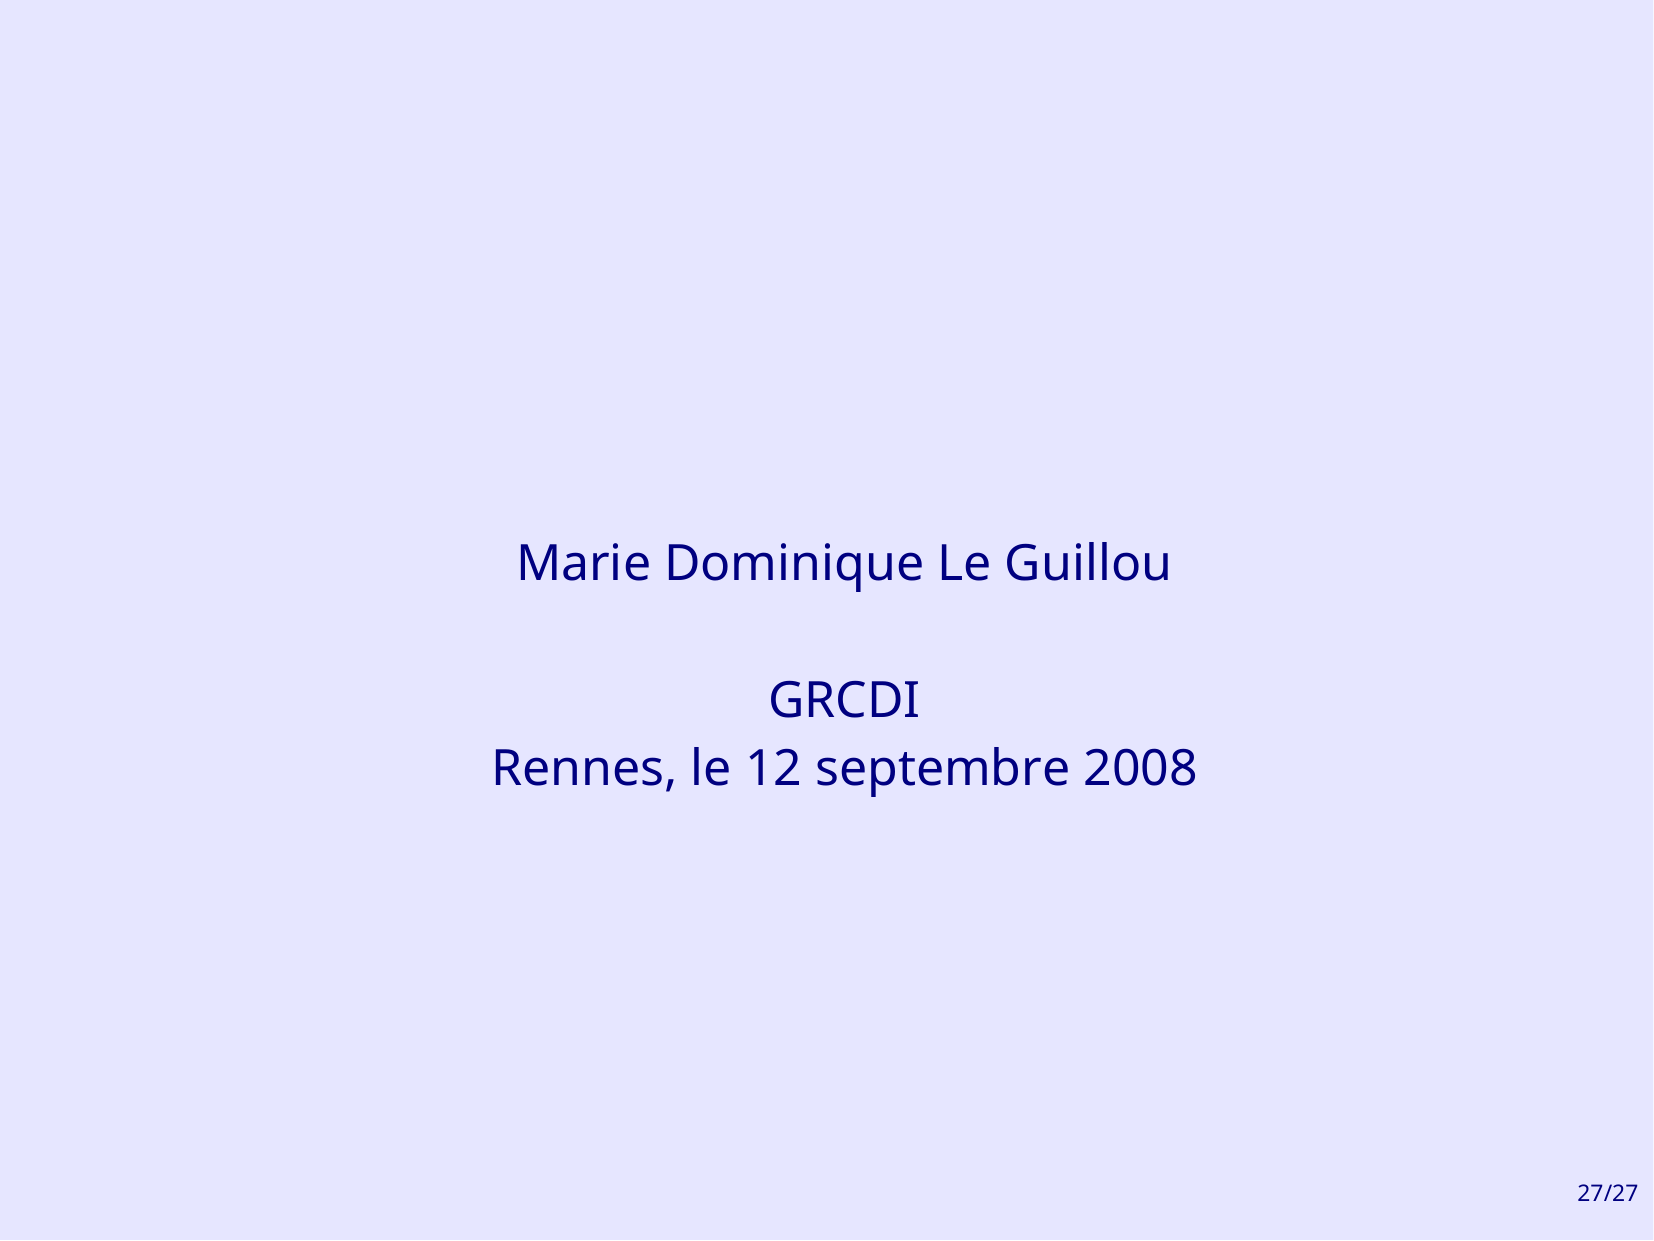

#
Marie Dominique Le Guillou
GRCDI
Rennes, le 12 septembre 2008